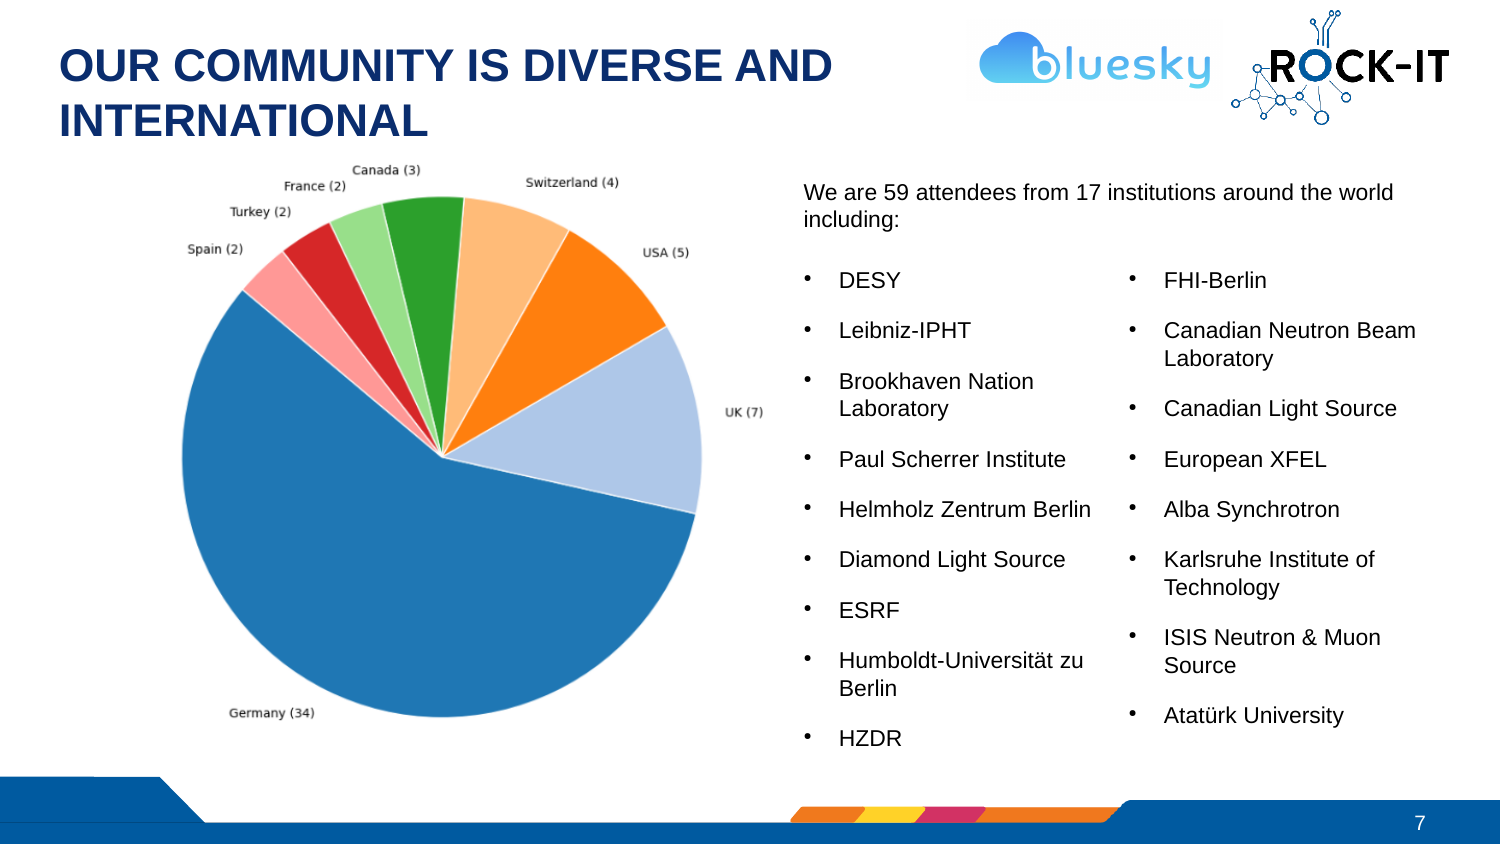

# Our Community is Diverse and international
We are 59 attendees from 17 institutions around the world including:
DESY
Leibniz-IPHT
Brookhaven Nation Laboratory
Paul Scherrer Institute
Helmholz Zentrum Berlin
Diamond Light Source
ESRF
Humboldt-Universität zu Berlin
HZDR
FHI-Berlin
Canadian Neutron Beam Laboratory
Canadian Light Source
European XFEL
Alba Synchrotron
Karlsruhe Institute of Technology
ISIS Neutron & Muon Source
Atatürk University